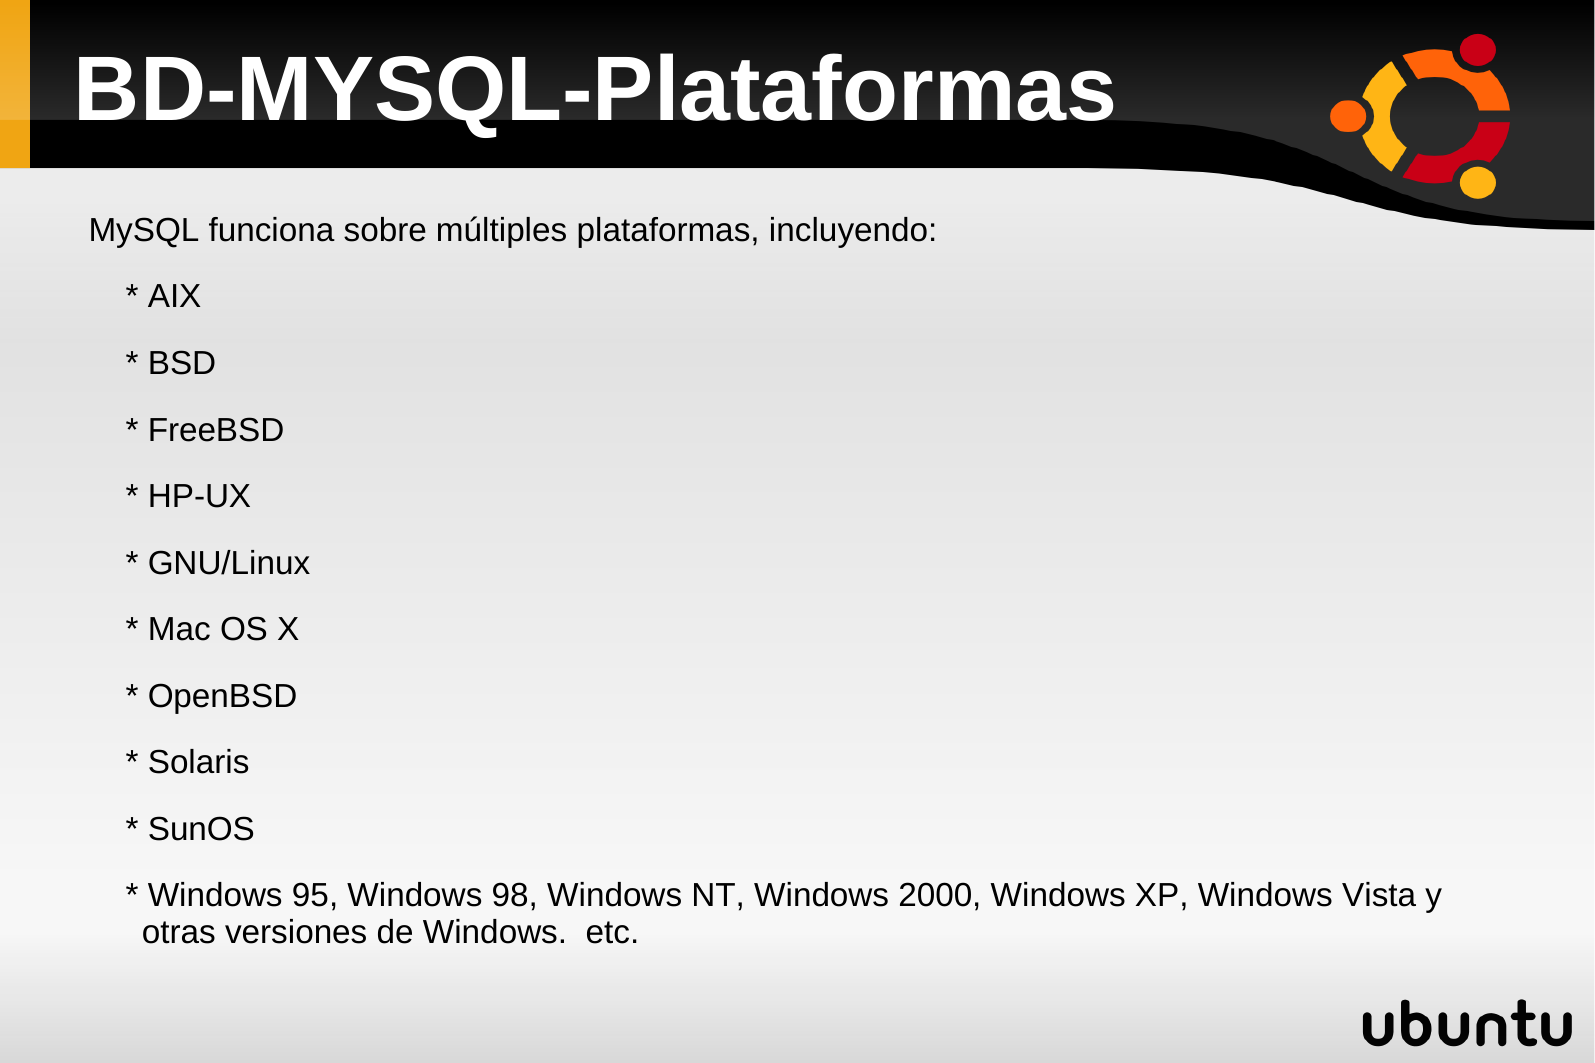

# BD-MYSQL-Plataformas
MySQL funciona sobre múltiples plataformas, incluyendo:
 * AIX
 * BSD
 * FreeBSD
 * HP-UX
 * GNU/Linux
 * Mac OS X
 * OpenBSD
 * Solaris
 * SunOS
 * Windows 95, Windows 98, Windows NT, Windows 2000, Windows XP, Windows Vista y otras versiones de Windows. etc.